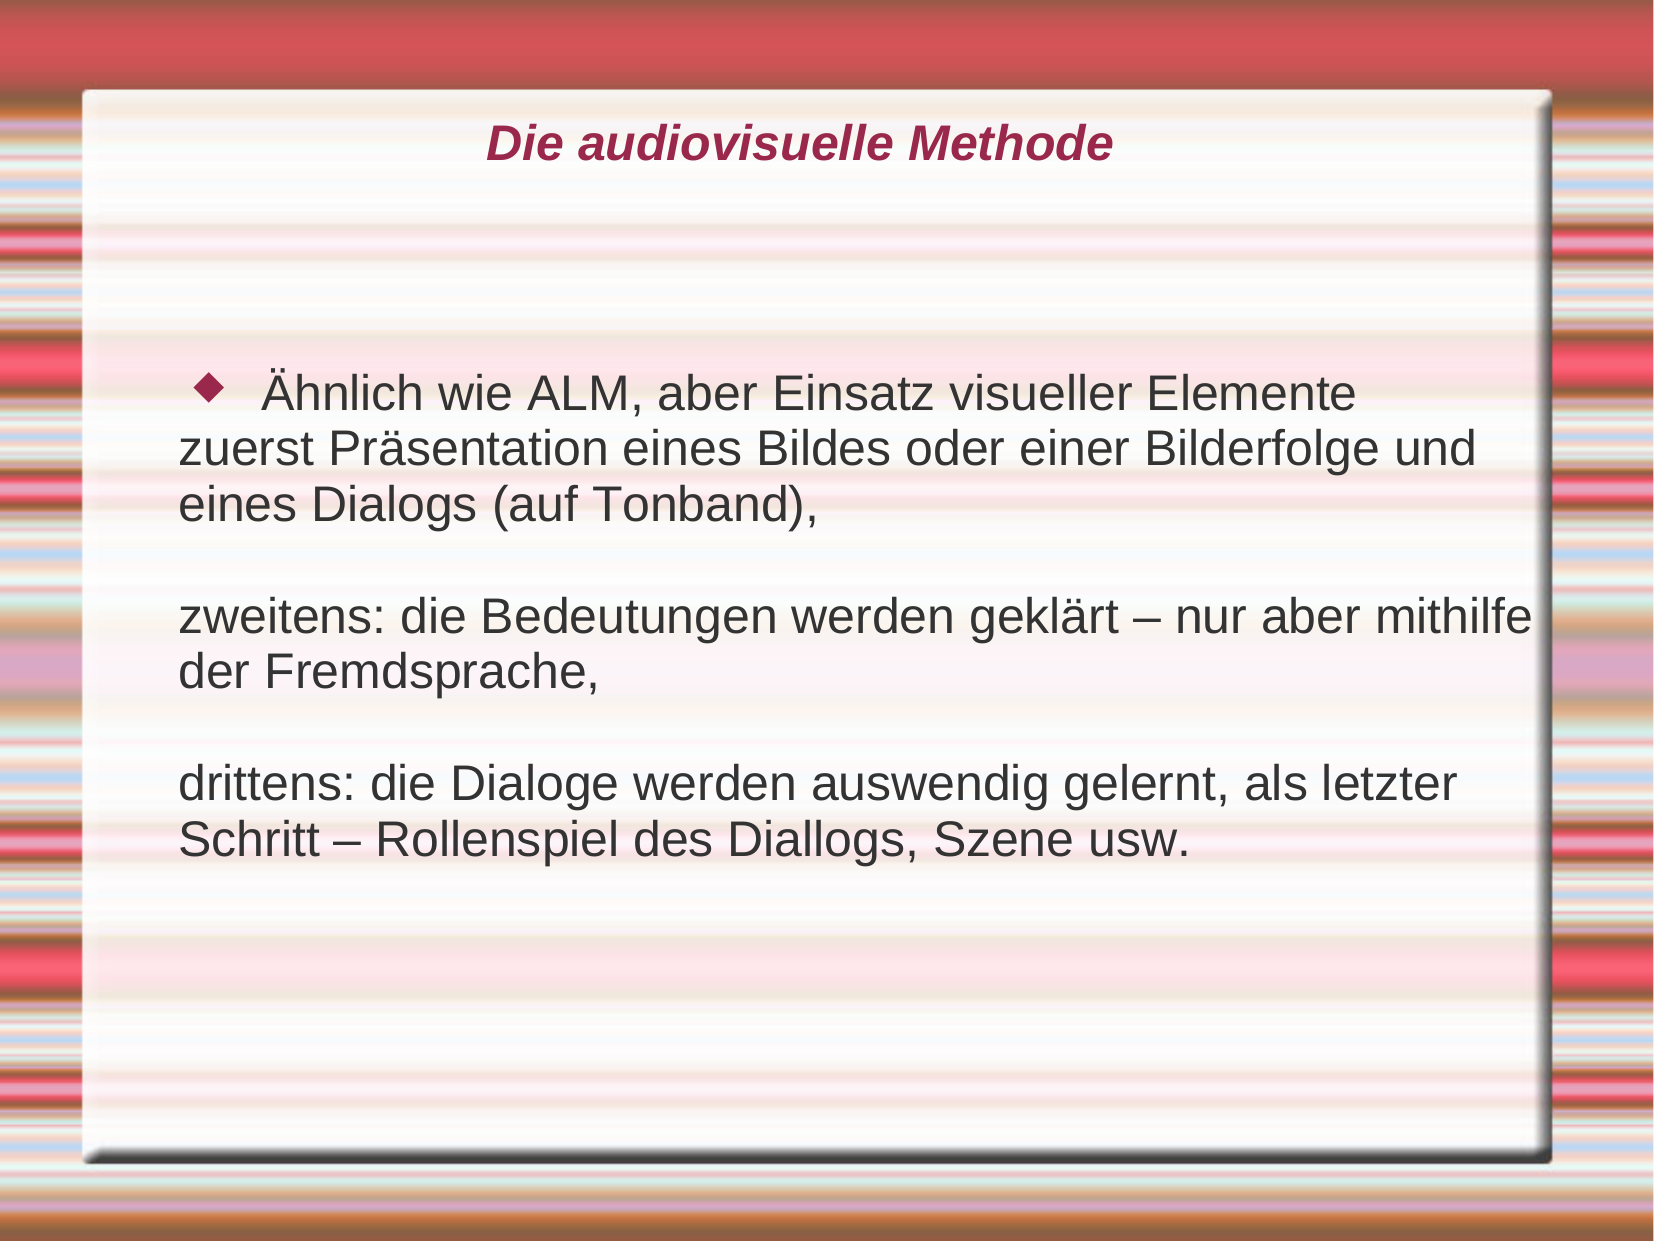

# Die audiovisuelle Methode
Ähnlich wie ALM, aber Einsatz visueller Elemente
zuerst Präsentation eines Bildes oder einer Bilderfolge und eines Dialogs (auf Tonband),
zweitens: die Bedeutungen werden geklärt – nur aber mithilfe der Fremdsprache,
drittens: die Dialoge werden auswendig gelernt, als letzter Schritt – Rollenspiel des Diallogs, Szene usw.